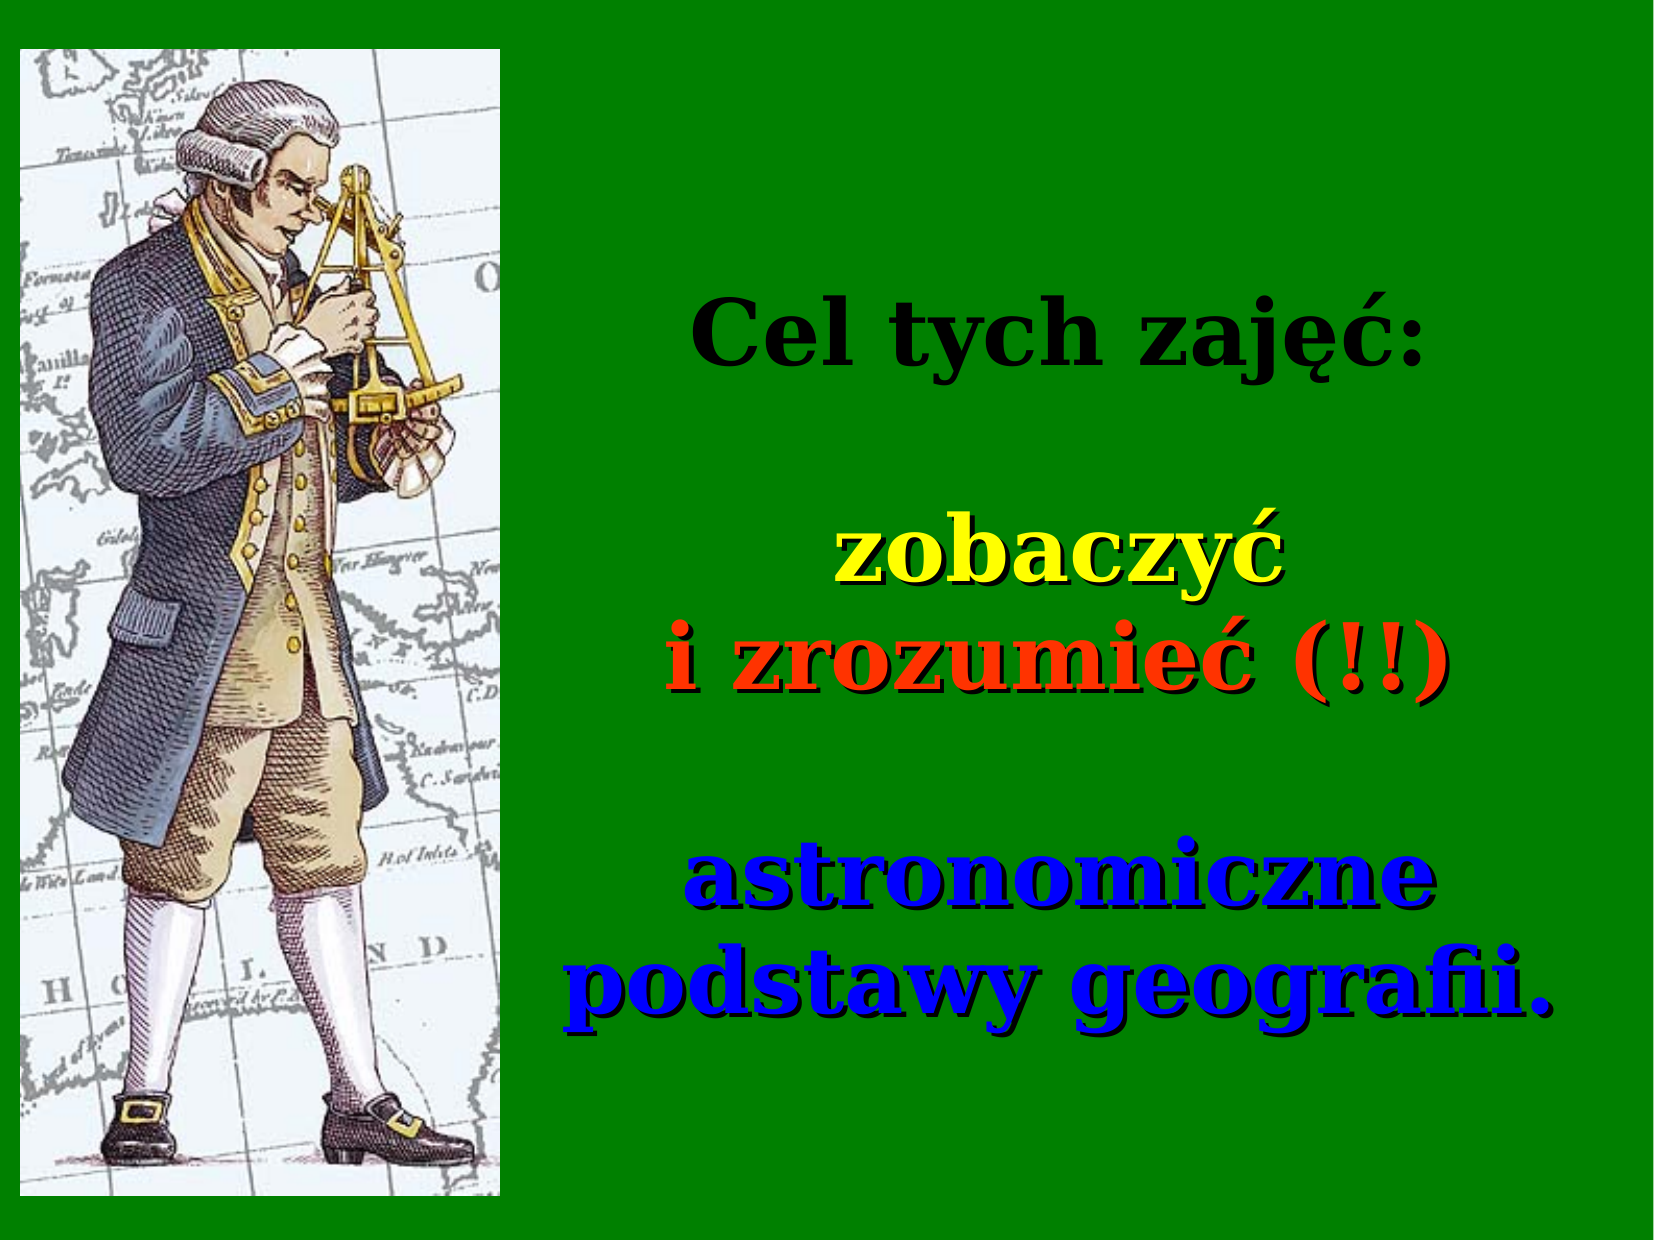

# Cel tych zajęć: zobaczyć i zrozumieć (!!) astronomiczne podstawy geografii.